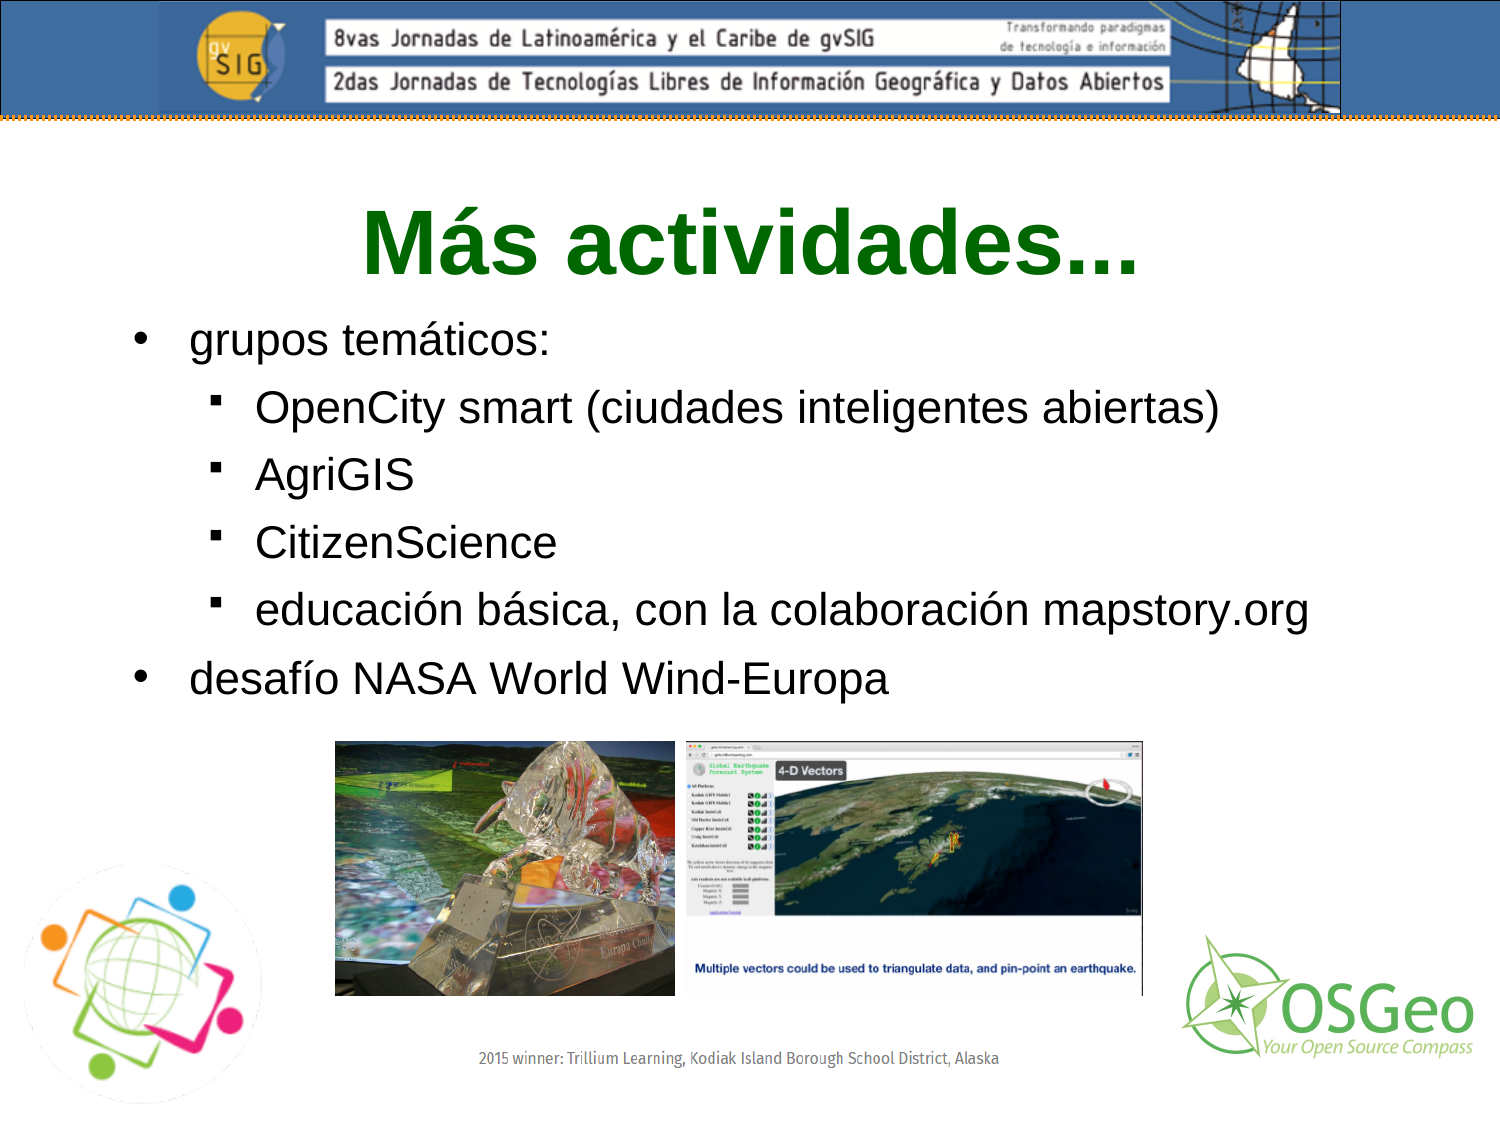

# Más actividades...
grupos temáticos:
OpenCity smart (ciudades inteligentes abiertas)
AgriGIS
CitizenScience
educación básica, con la colaboración mapstory.org
desafío NASA World Wind-Europa